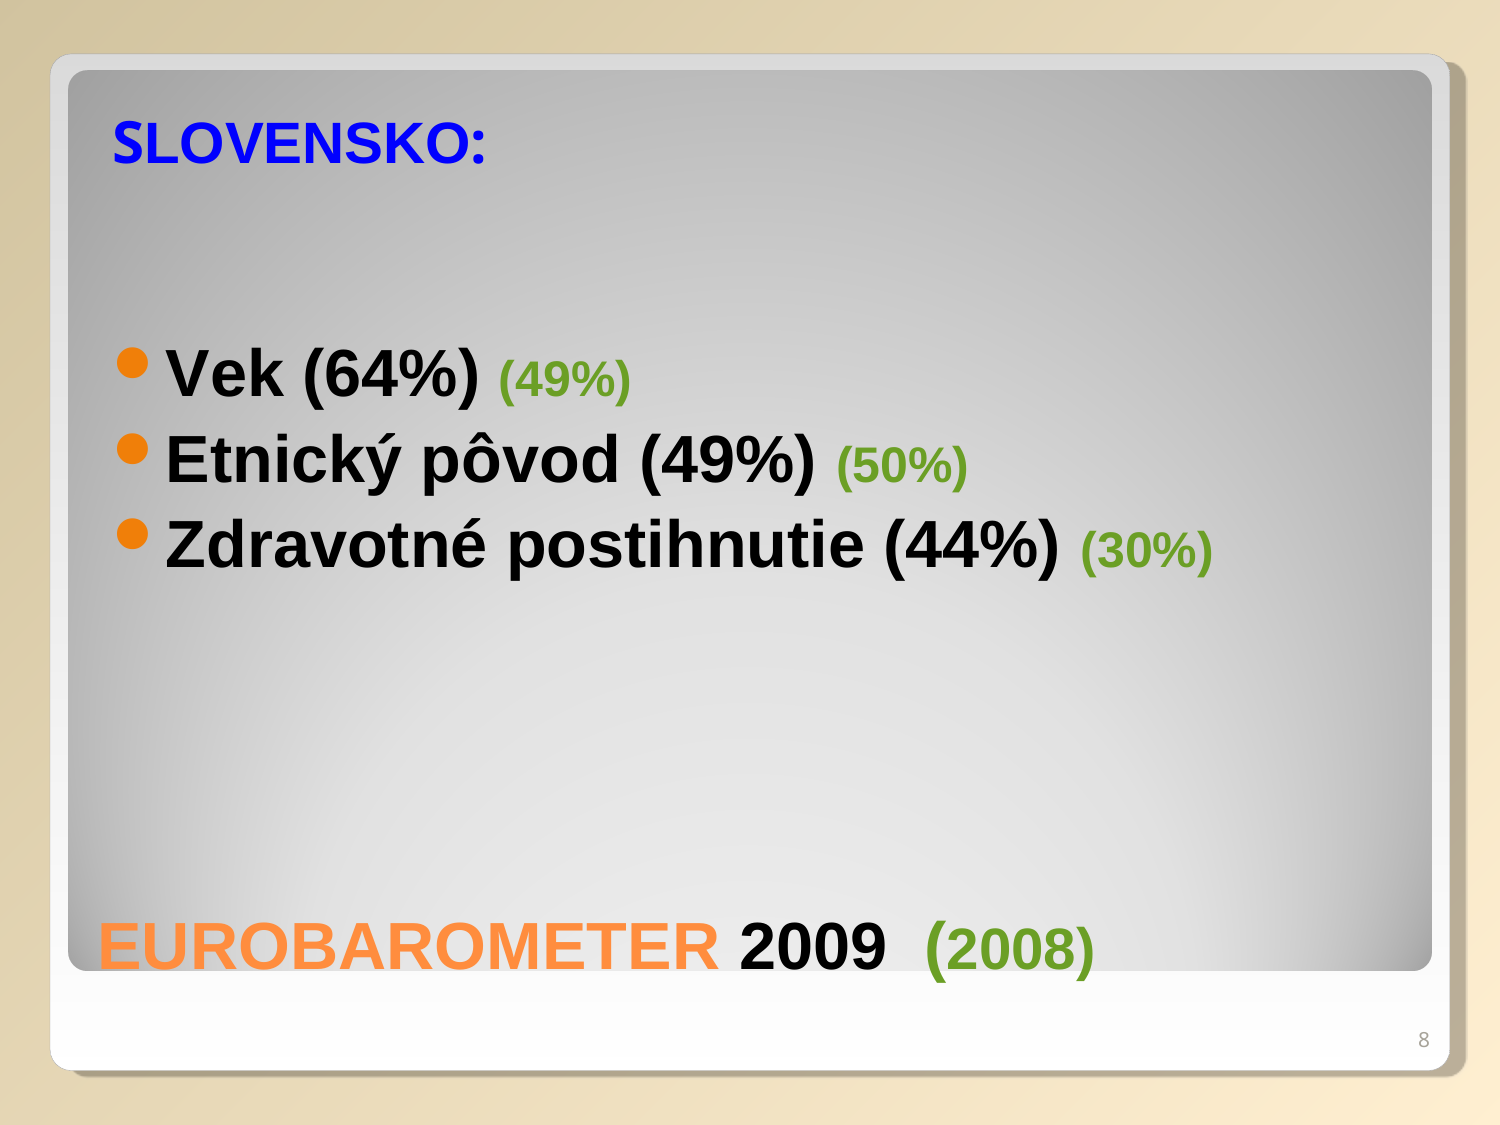

SLOVENSKO:
Vek (64%) (49%)
Etnický pôvod (49%) (50%)
Zdravotné postihnutie (44%) (30%)
# EUROBAROMETER 2009 (2008)